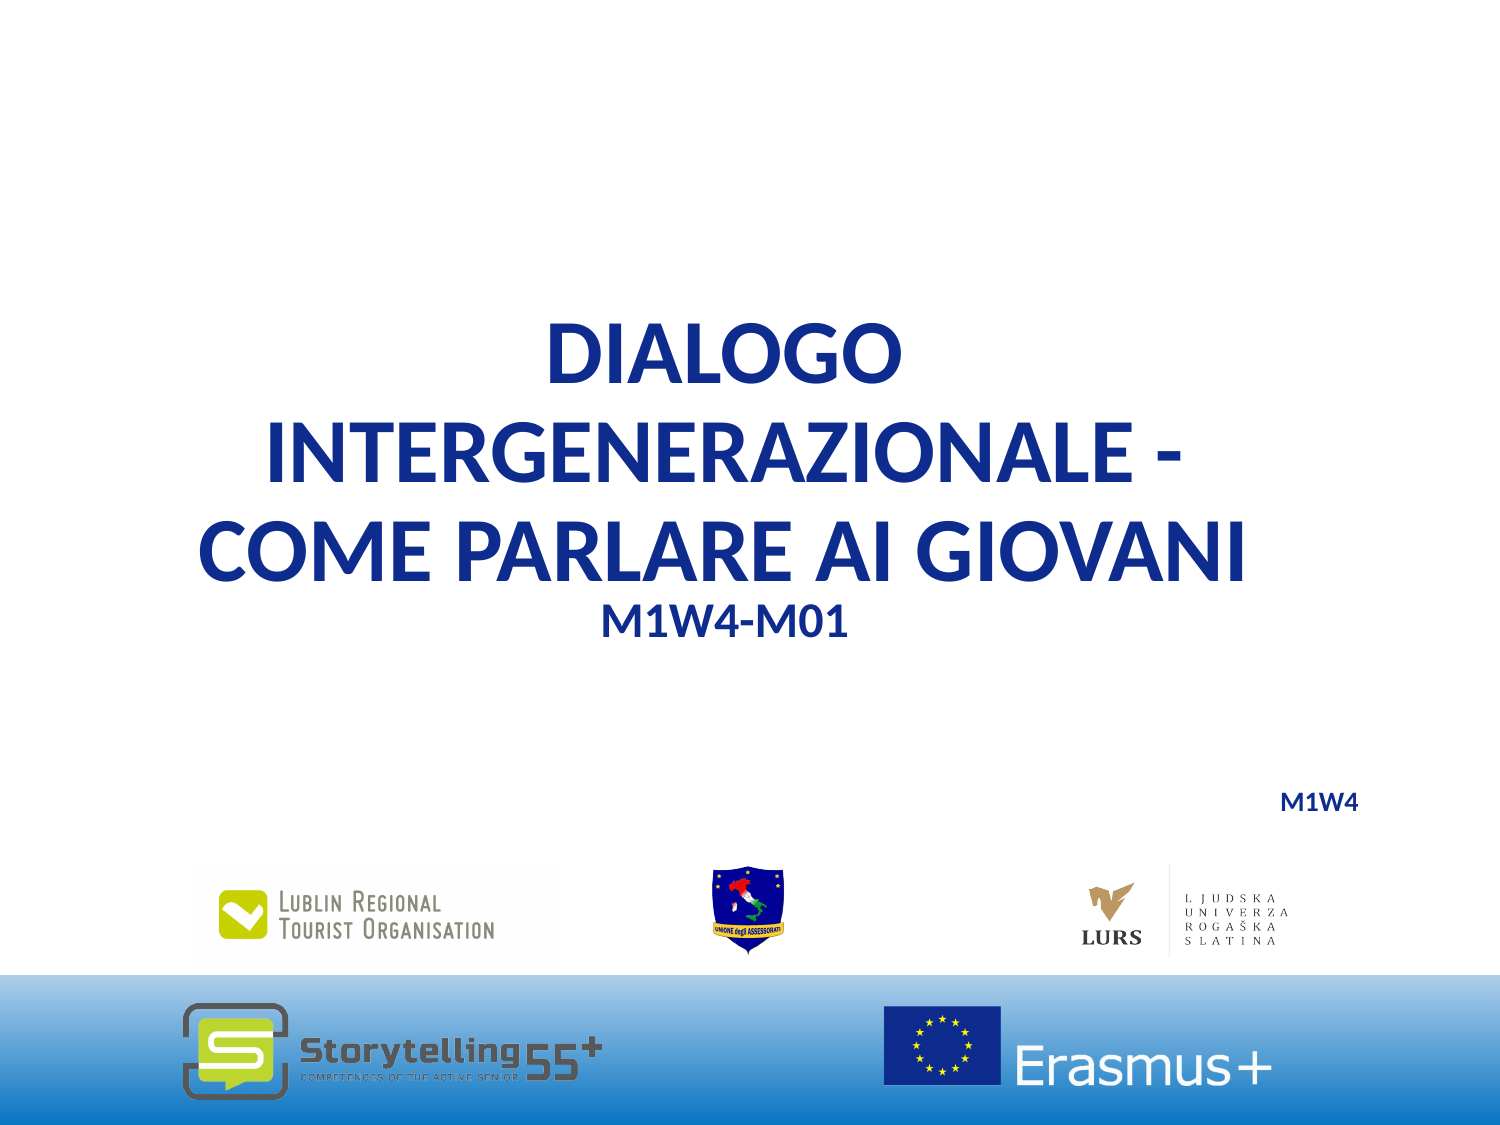

# DIALOGO INTERGENERAZIONALE - COME PARLARE AI GIOVANI
M1W4-M01
M1W4